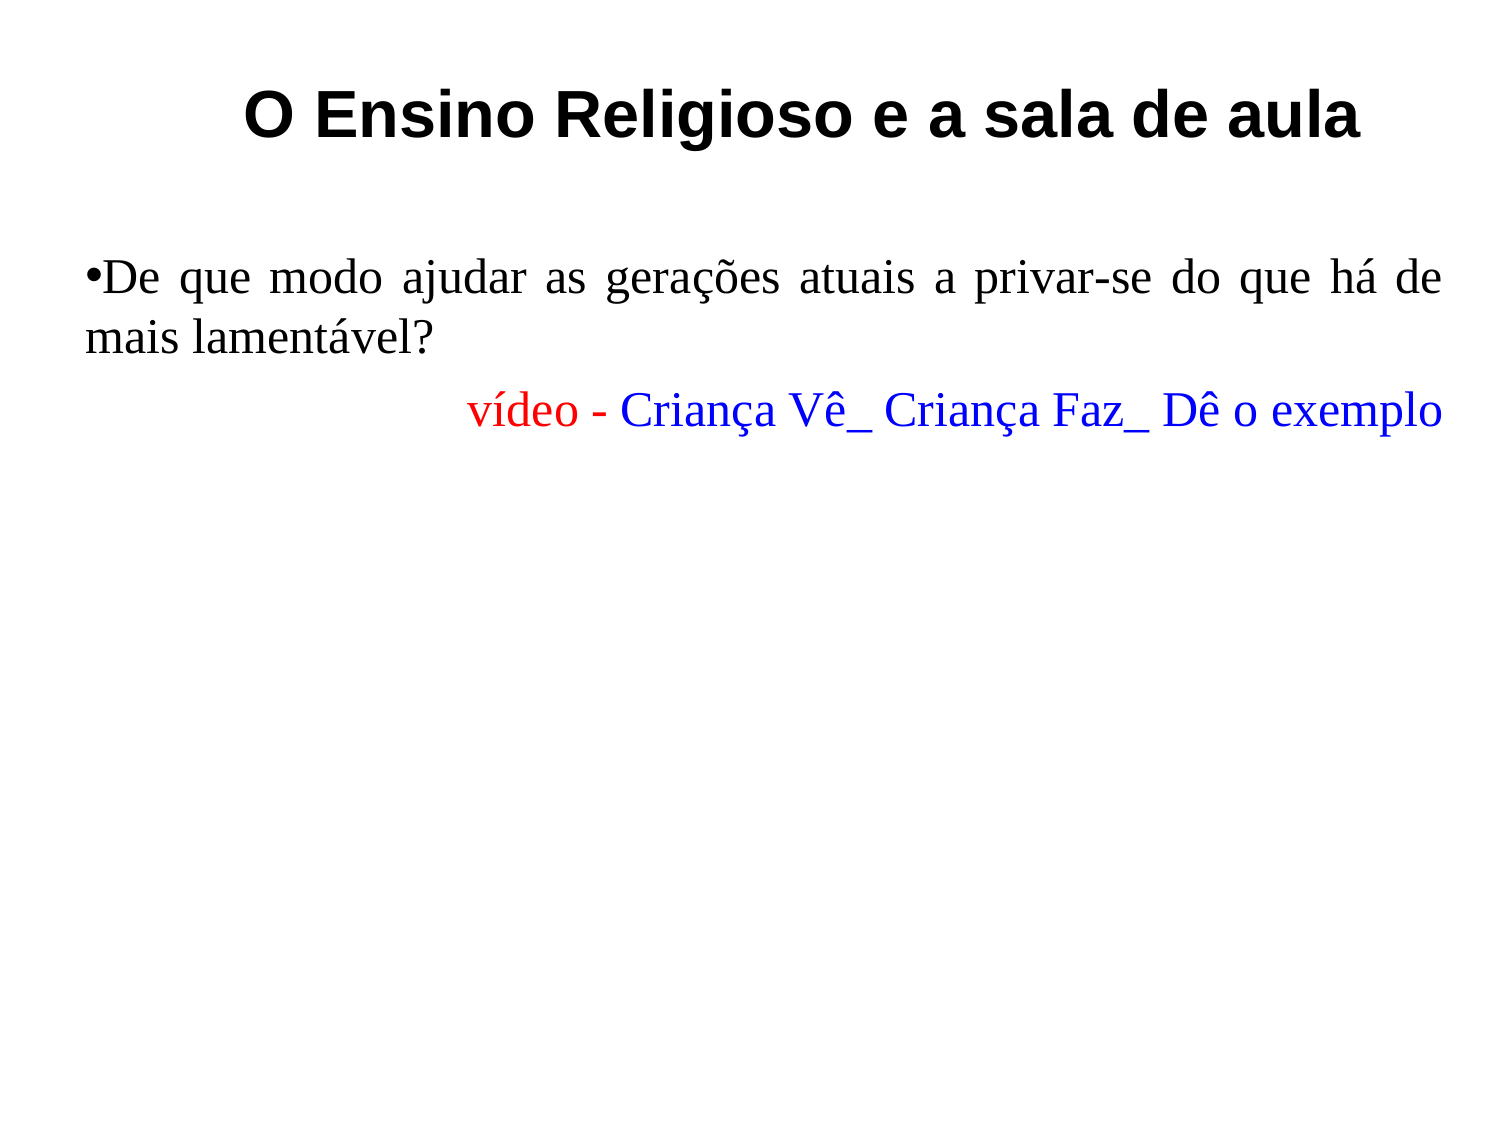

O Ensino Religioso e a sala de aula
# De que modo ajudar as gerações atuais a privar-se do que há de mais lamentável?
vídeo - Criança Vê_ Criança Faz_ Dê o exemplo